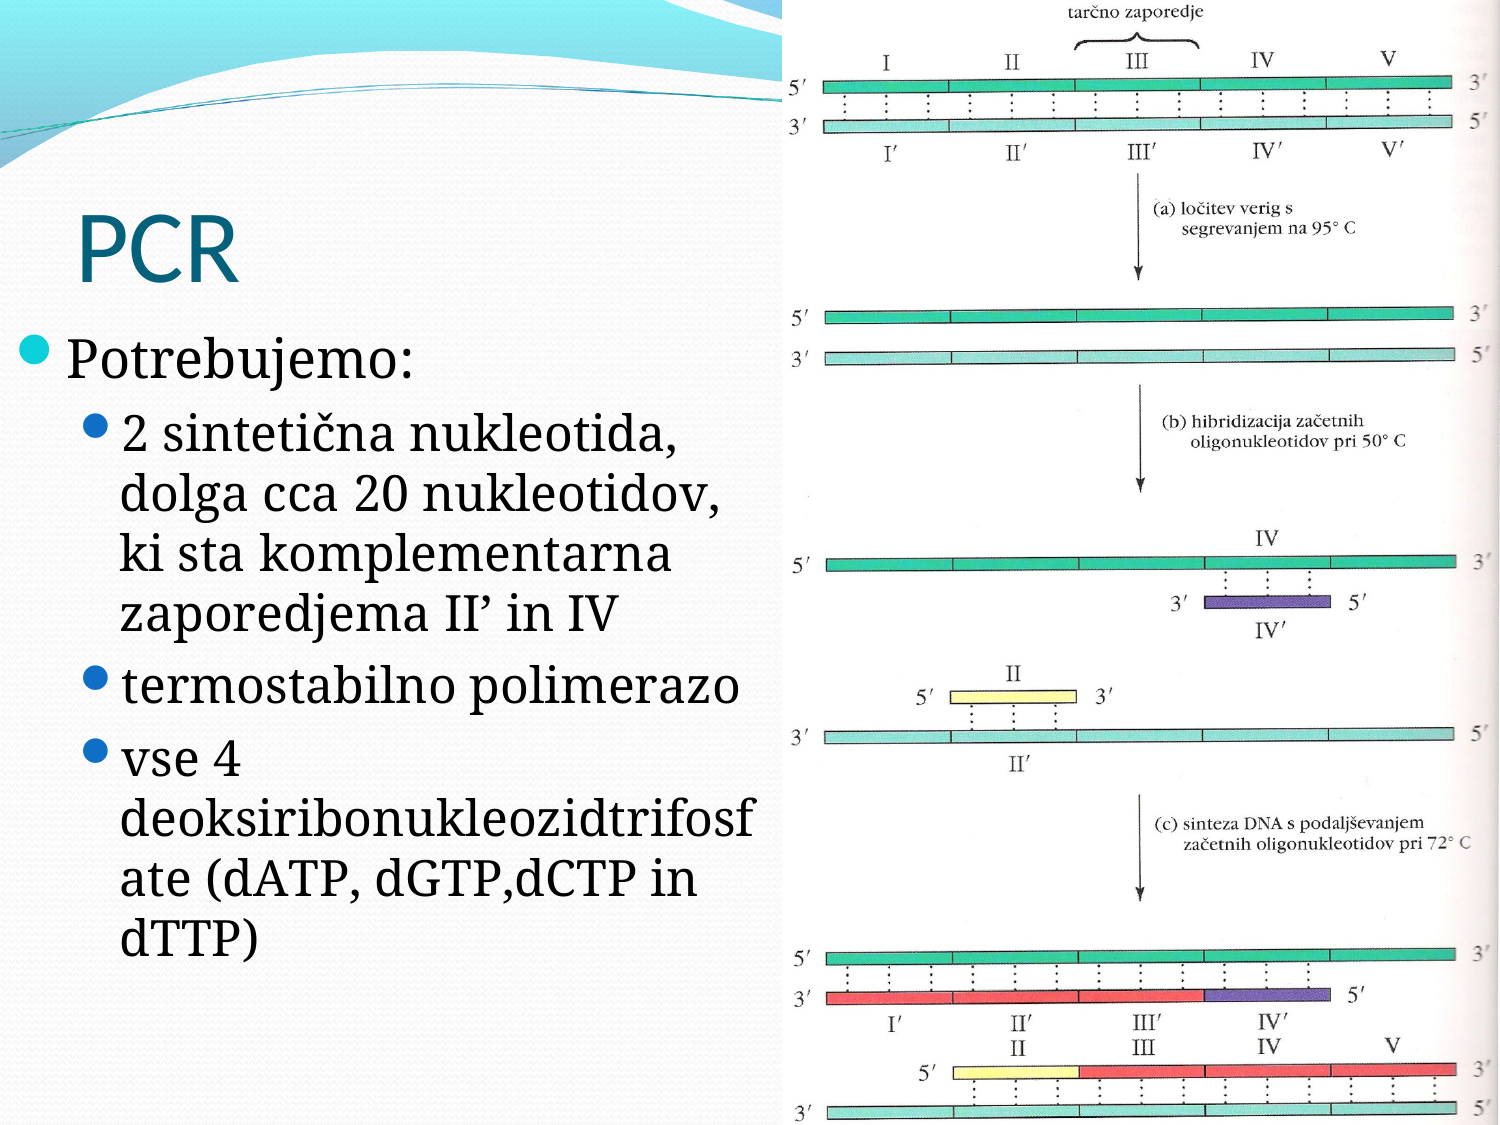

# PCR
Potrebujemo:
2 sintetična nukleotida, dolga cca 20 nukleotidov, ki sta komplementarna zaporedjema II’ in IV
termostabilno polimerazo
vse 4 deoksiribonukleozidtrifosfate (dATP, dGTP,dCTP in dTTP)